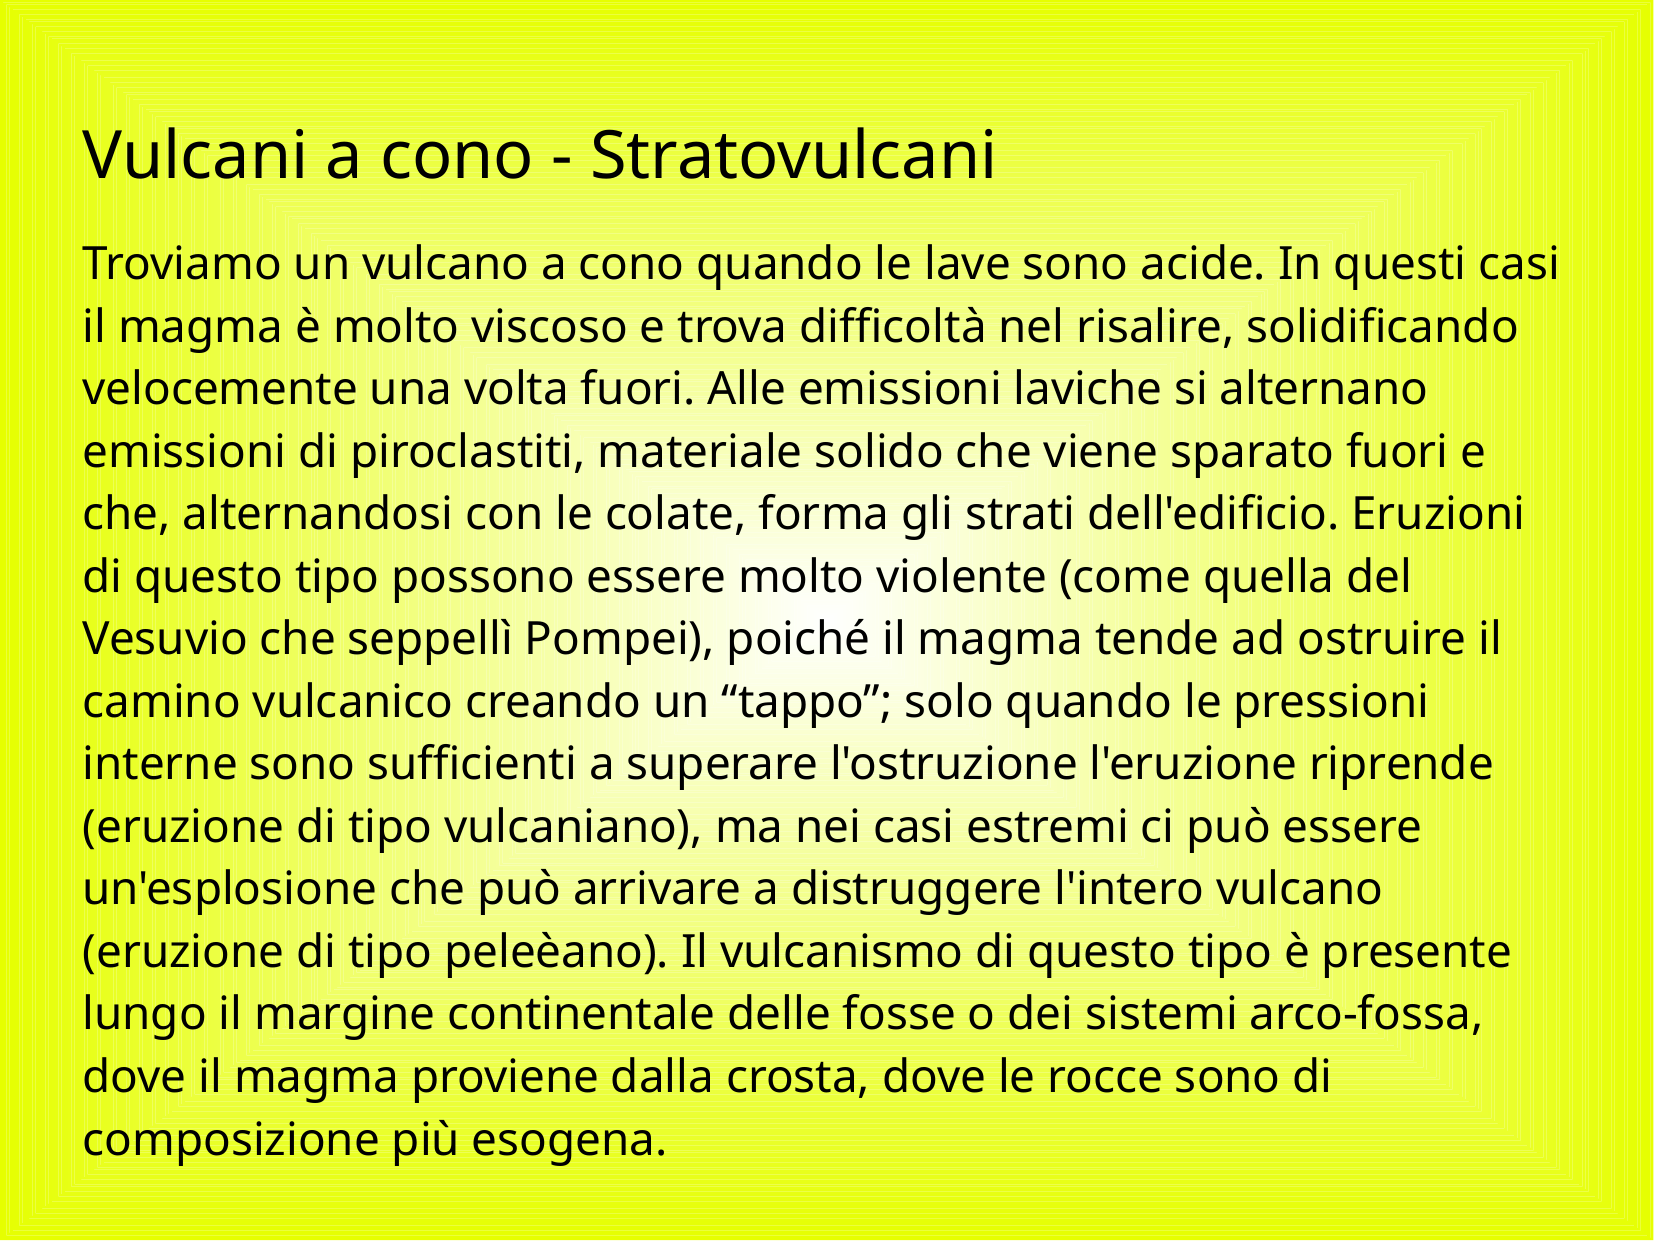

# Vulcani a cono - Stratovulcani
Troviamo un vulcano a cono quando le lave sono acide. In questi casi il magma è molto viscoso e trova difficoltà nel risalire, solidificando velocemente una volta fuori. Alle emissioni laviche si alternano emissioni di piroclastiti, materiale solido che viene sparato fuori e che, alternandosi con le colate, forma gli strati dell'edificio. Eruzioni di questo tipo possono essere molto violente (come quella del Vesuvio che seppellì Pompei), poiché il magma tende ad ostruire il camino vulcanico creando un “tappo”; solo quando le pressioni interne sono sufficienti a superare l'ostruzione l'eruzione riprende (eruzione di tipo vulcaniano), ma nei casi estremi ci può essere un'esplosione che può arrivare a distruggere l'intero vulcano (eruzione di tipo peleèano). Il vulcanismo di questo tipo è presente lungo il margine continentale delle fosse o dei sistemi arco-fossa, dove il magma proviene dalla crosta, dove le rocce sono di composizione più esogena.